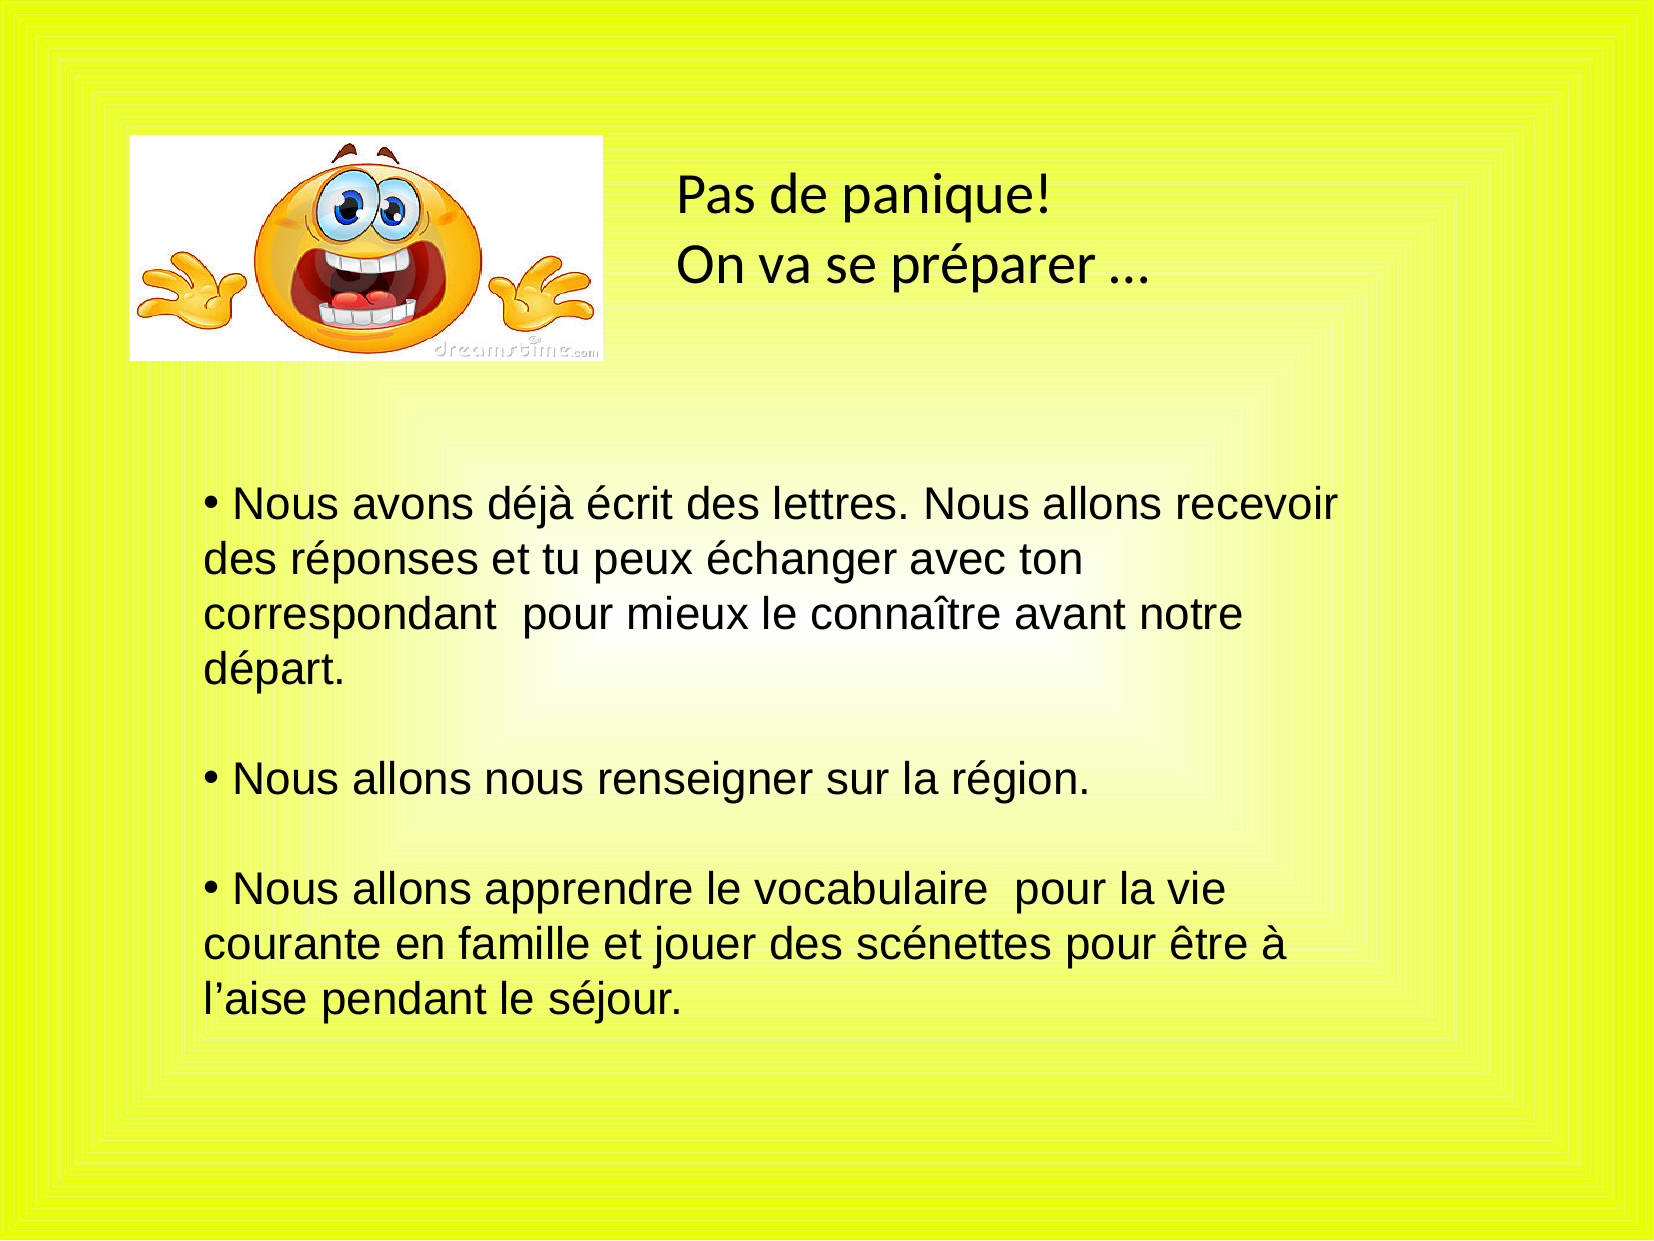

Pas de panique!
On va se préparer …
 Nous avons déjà écrit des lettres. Nous allons recevoir des réponses et tu peux échanger avec ton correspondant pour mieux le connaître avant notre départ.
 Nous allons nous renseigner sur la région.
 Nous allons apprendre le vocabulaire pour la vie courante en famille et jouer des scénettes pour être à l’aise pendant le séjour.